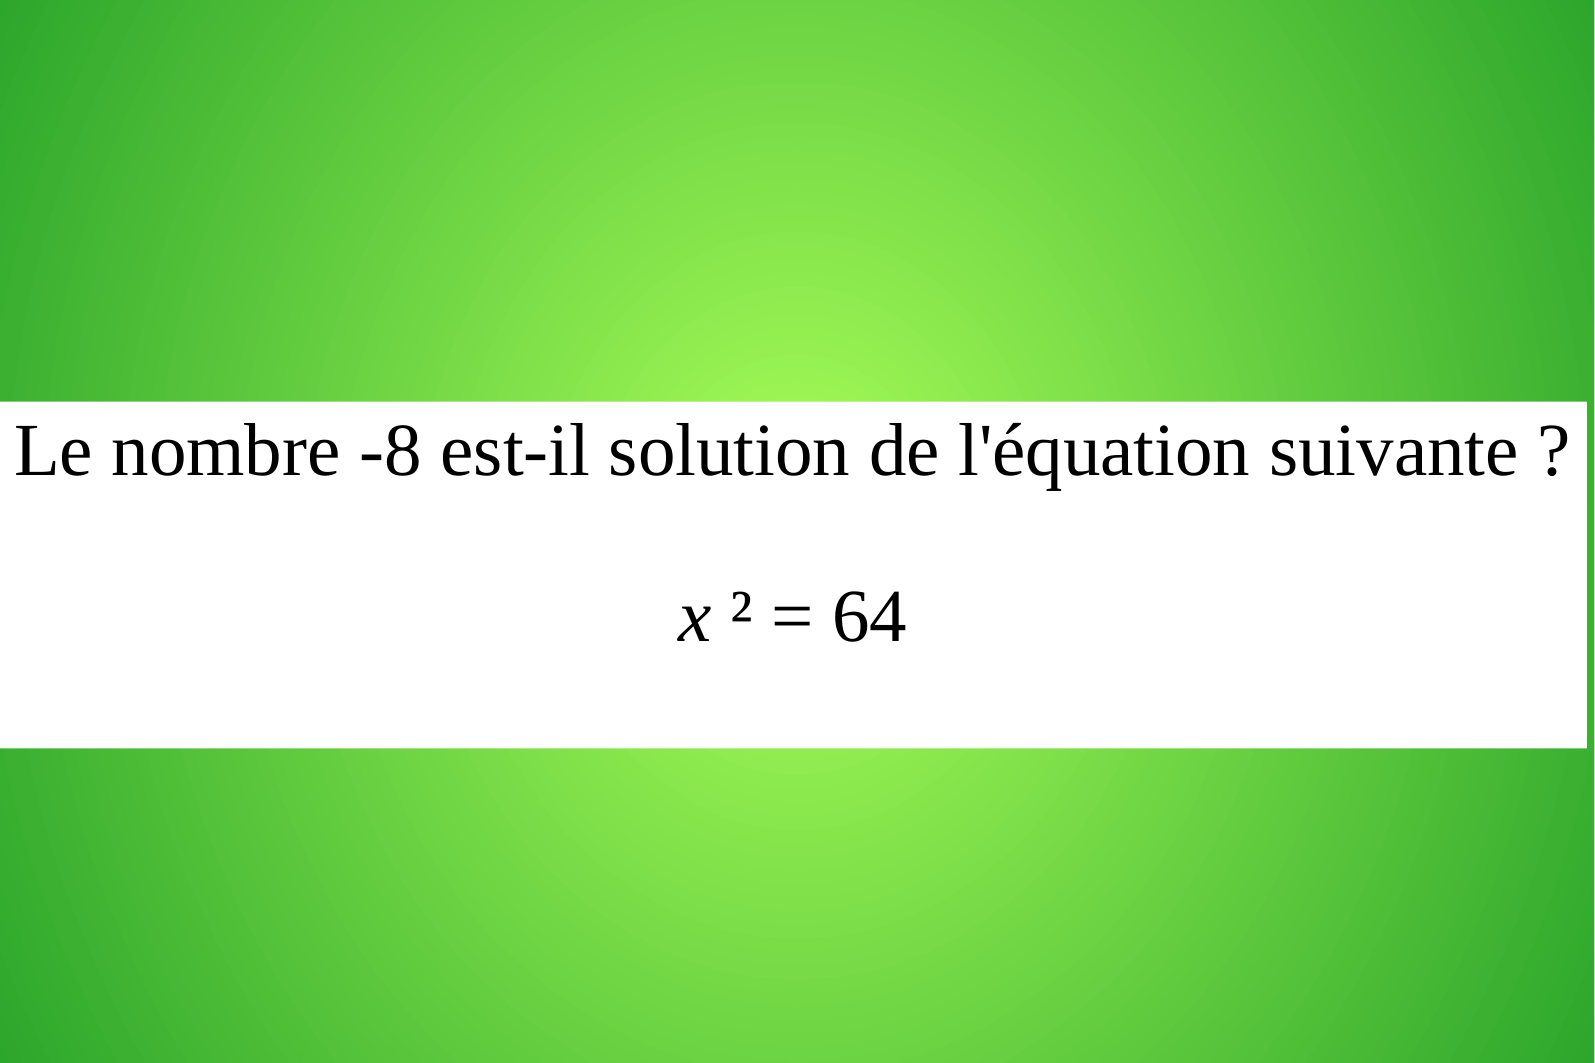

Le nombre -8 est-il solution de l'équation suivante ?
x ² = 64